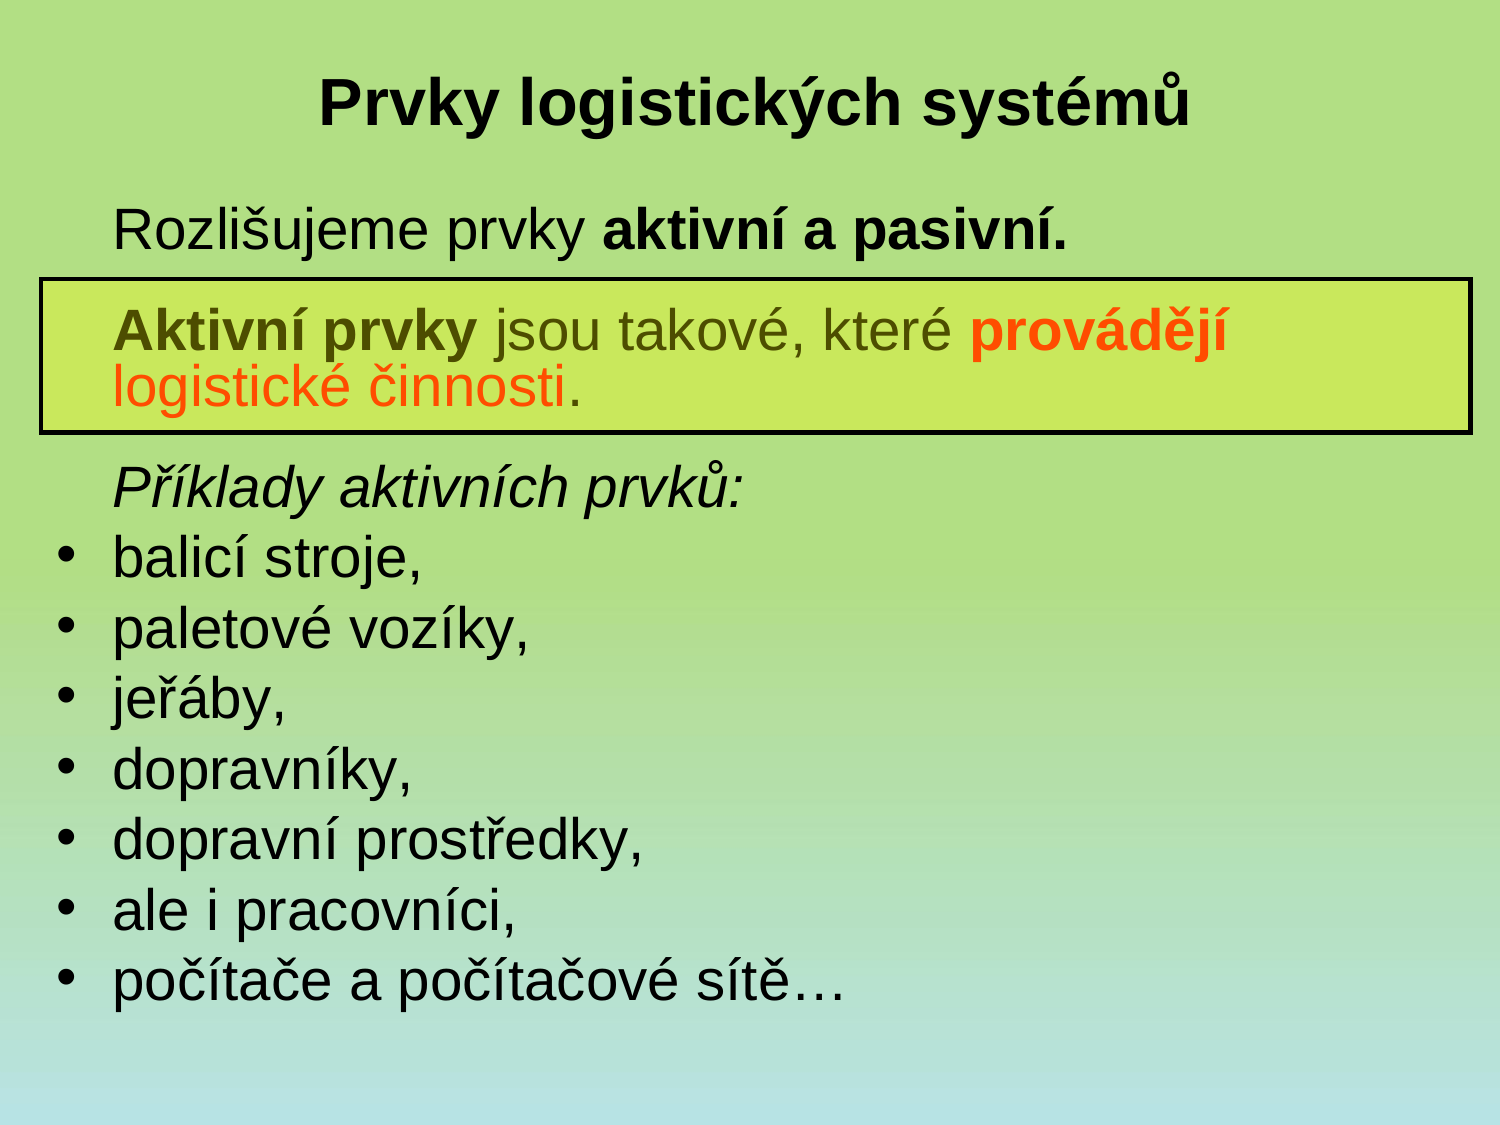

# Prvky logistických systémů
	Rozlišujeme prvky aktivní a pasivní.
	Aktivní prvky jsou takové, které provádějí logistické činnosti.
	Příklady aktivních prvků:
balicí stroje,
paletové vozíky,
jeřáby,
dopravníky,
dopravní prostředky,
ale i pracovníci,
počítače a počítačové sítě…